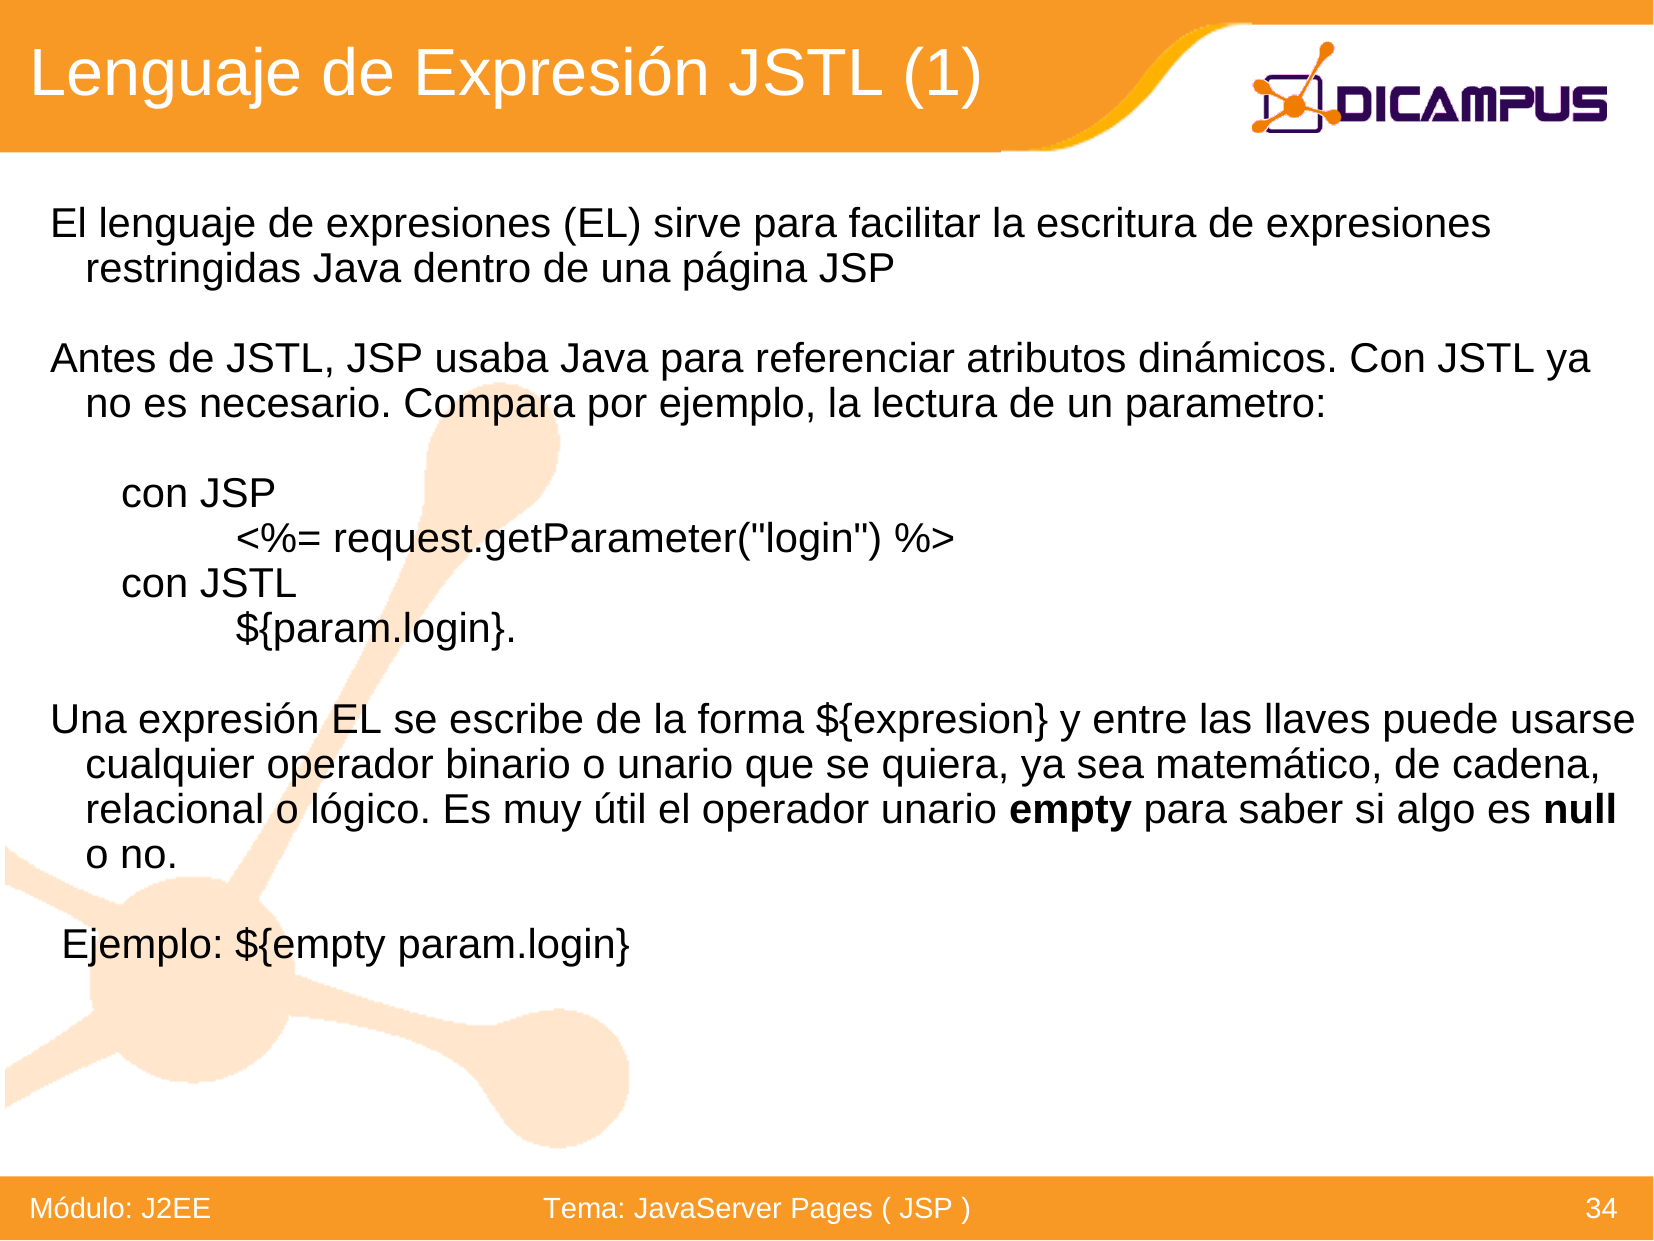

Lenguaje de Expresión JSTL (1)
El lenguaje de expresiones (EL) sirve para facilitar la escritura de expresiones restringidas Java dentro de una página JSP
Antes de JSTL, JSP usaba Java para referenciar atributos dinámicos. Con JSTL ya no es necesario. Compara por ejemplo, la lectura de un parametro:
con JSP
			<%= request.getParameter("login") %>
con JSTL
			${param.login}.
Una expresión EL se escribe de la forma ${expresion} y entre las llaves puede usarse cualquier operador binario o unario que se quiera, ya sea matemático, de cadena, relacional o lógico. Es muy útil el operador unario empty para saber si algo es null o no.
 Ejemplo: ${empty param.login}
Módulo: J2EE
Tema: JavaServer Pages ( JSP )